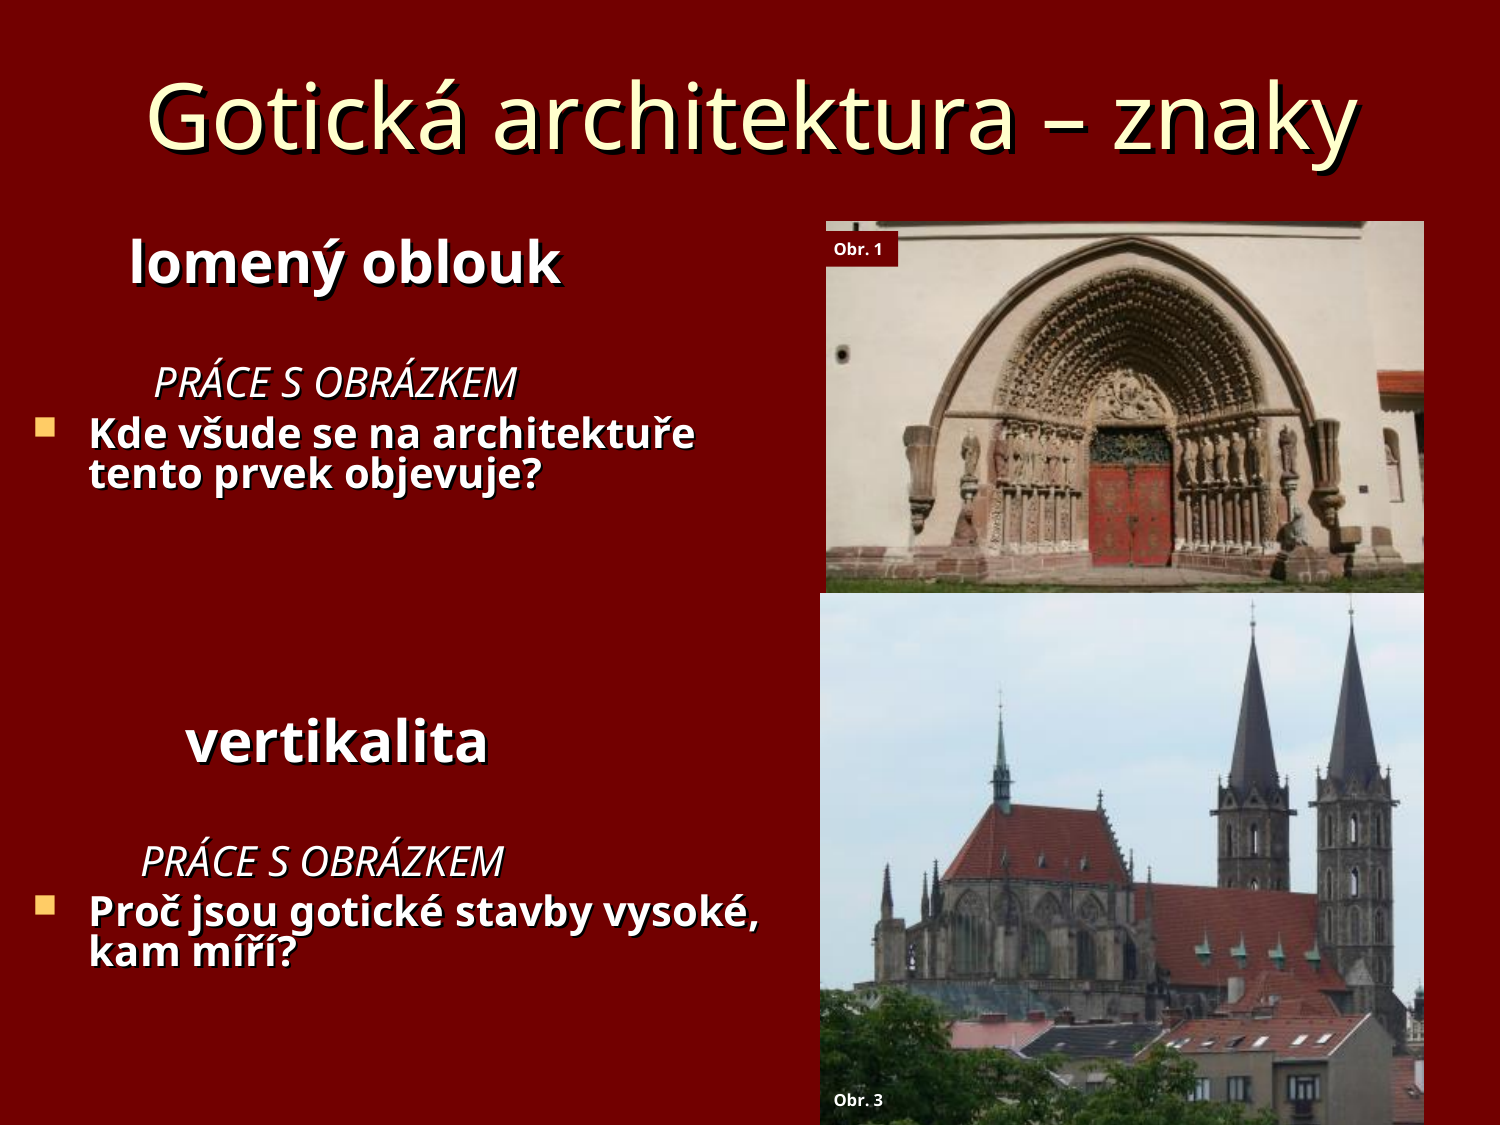

# Gotická architektura – znaky
Obr. 1
 lomený oblouk
	 PRÁCE S OBRÁZKEM
Kde všude se na architektuře tento prvek objevuje?
 vertikalita
 PRÁCE S OBRÁZKEM
Proč jsou gotické stavby vysoké, kam míří?
Obr. 3